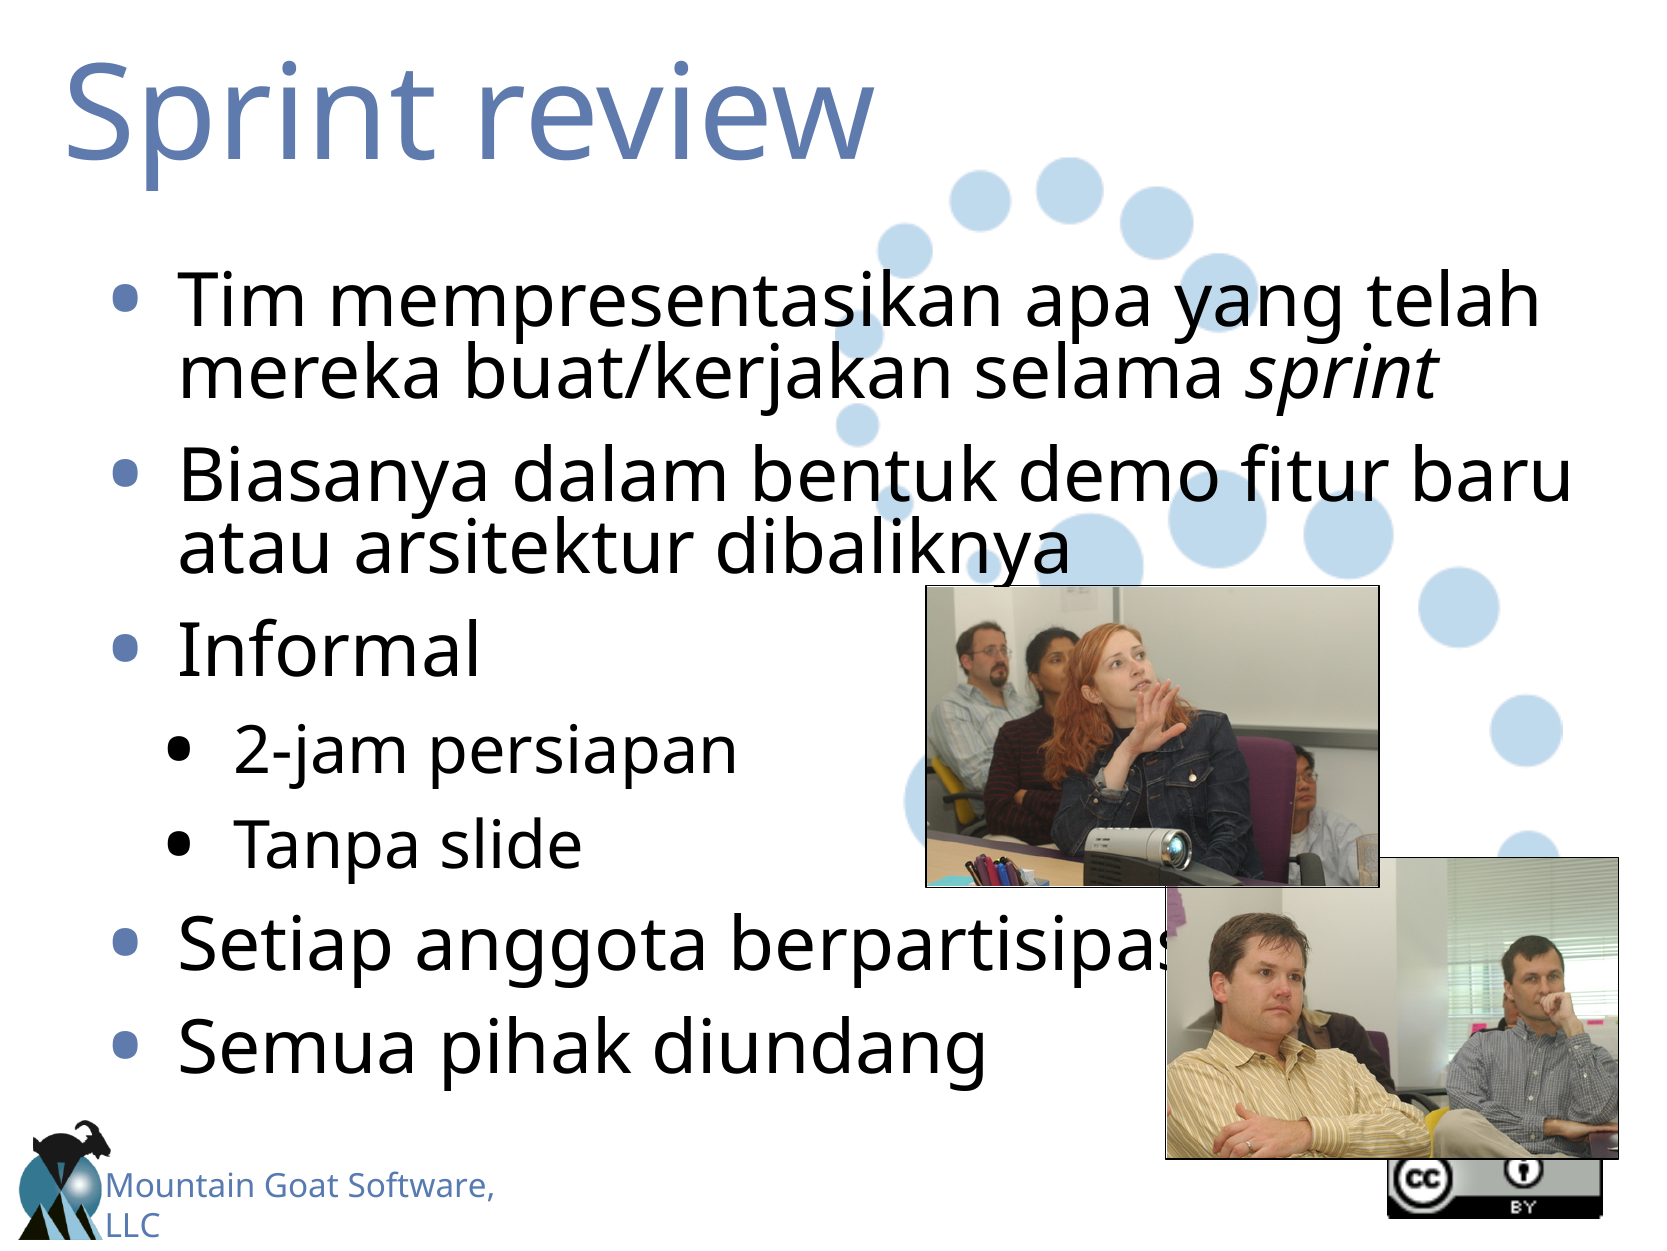

# Sprint review
Tim mempresentasikan apa yang telah mereka buat/kerjakan selama sprint
Biasanya dalam bentuk demo fitur baru atau arsitektur dibaliknya
Informal
2-jam persiapan
Tanpa slide
Setiap anggota berpartisipasi
Semua pihak diundang